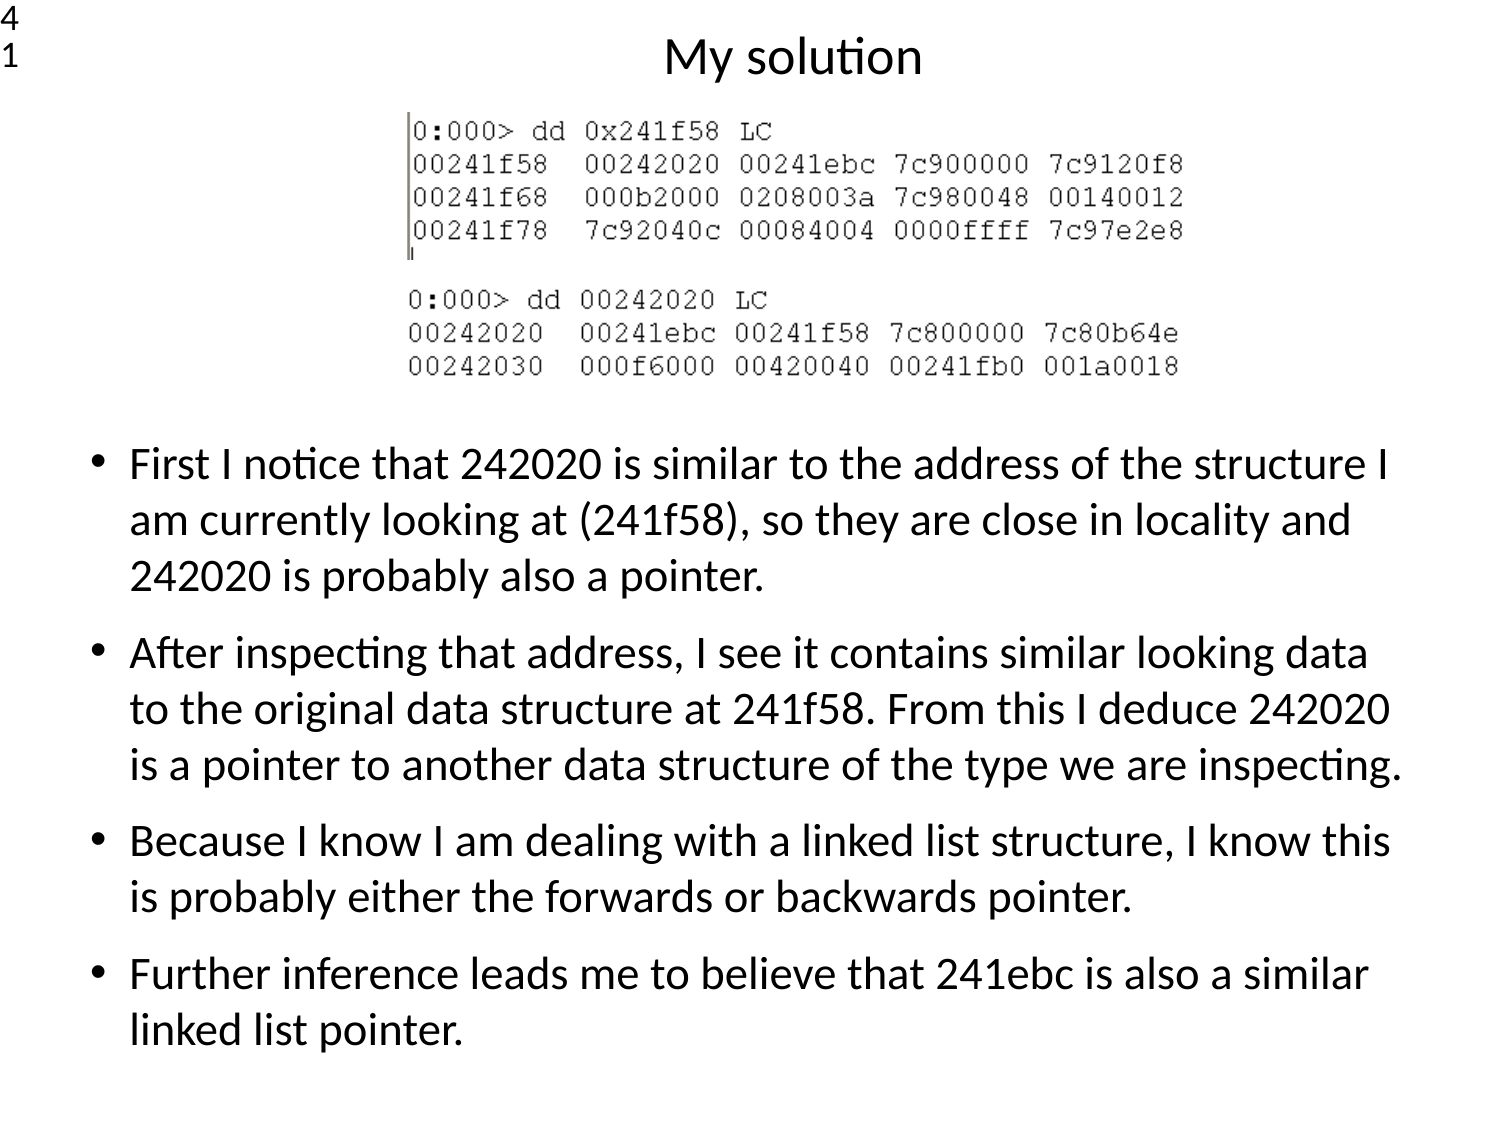

# My solution
First I notice that 242020 is similar to the address of the structure I am currently looking at (241f58), so they are close in locality and 242020 is probably also a pointer.
After inspecting that address, I see it contains similar looking data to the original data structure at 241f58. From this I deduce 242020 is a pointer to another data structure of the type we are inspecting.
Because I know I am dealing with a linked list structure, I know this is probably either the forwards or backwards pointer.
Further inference leads me to believe that 241ebc is also a similar linked list pointer.